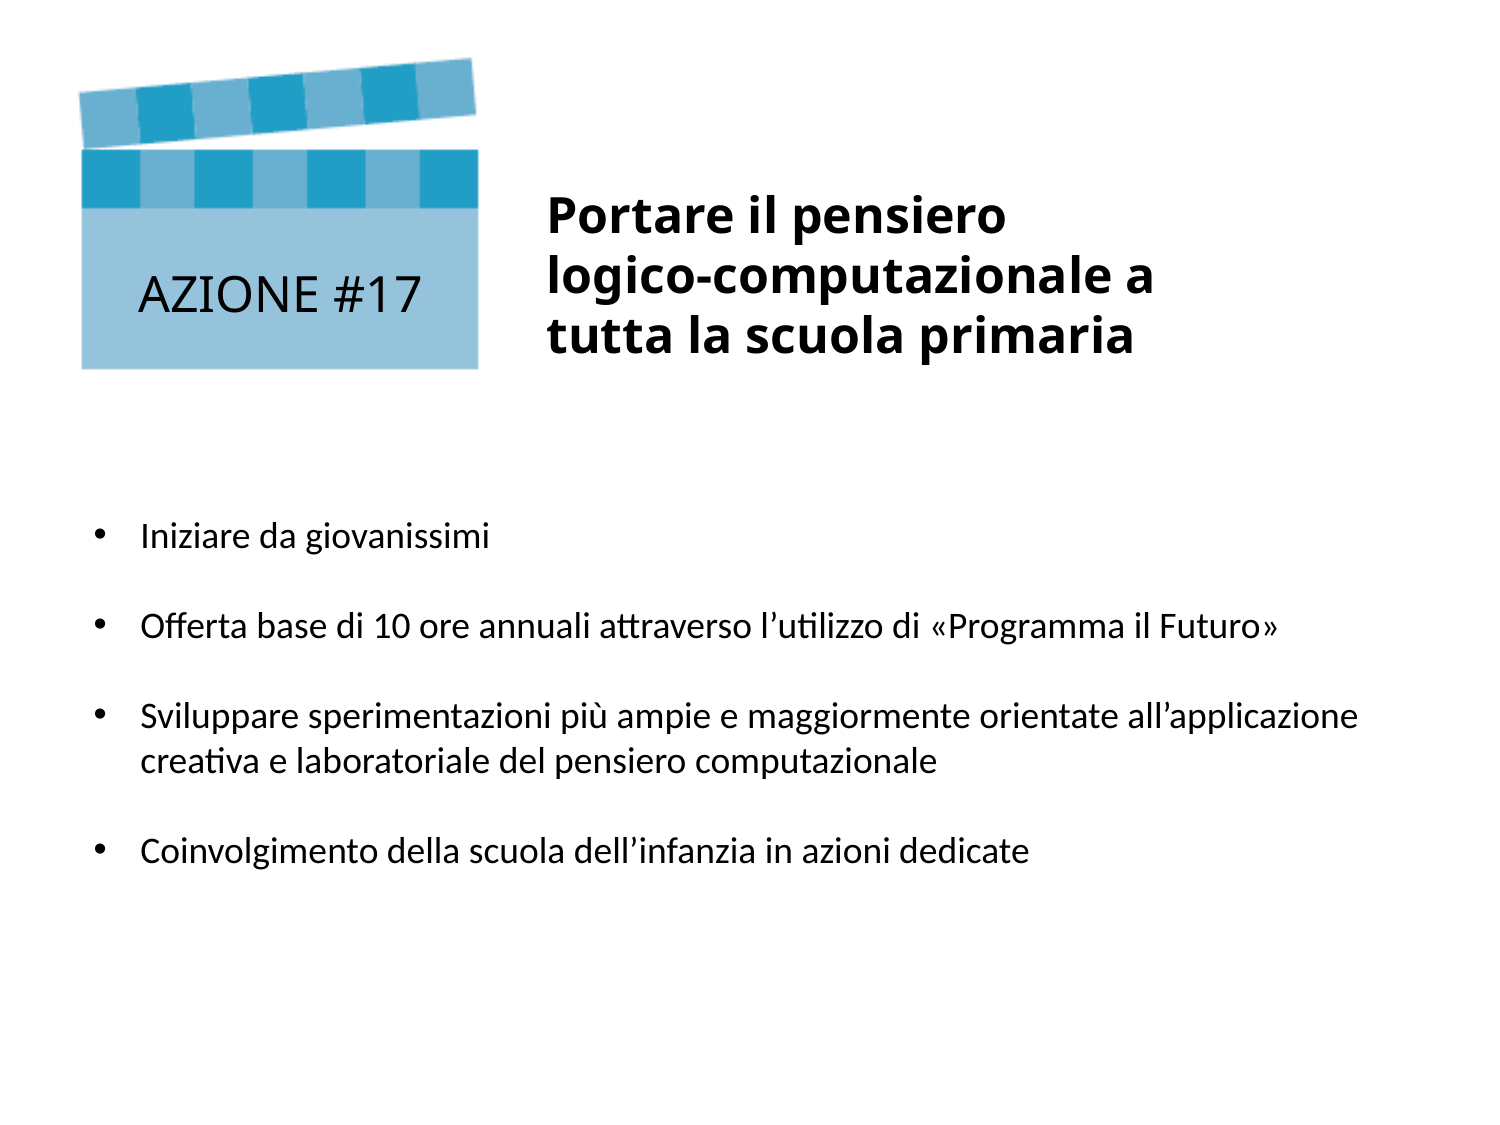

Portare il pensiero
logico-computazionale a
tutta la scuola primaria
AZIONE #17
Iniziare da giovanissimi
Offerta base di 10 ore annuali attraverso l’utilizzo di «Programma il Futuro»
Sviluppare sperimentazioni più ampie e maggiormente orientate all’applicazione creativa e laboratoriale del pensiero computazionale
Coinvolgimento della scuola dell’infanzia in azioni dedicate